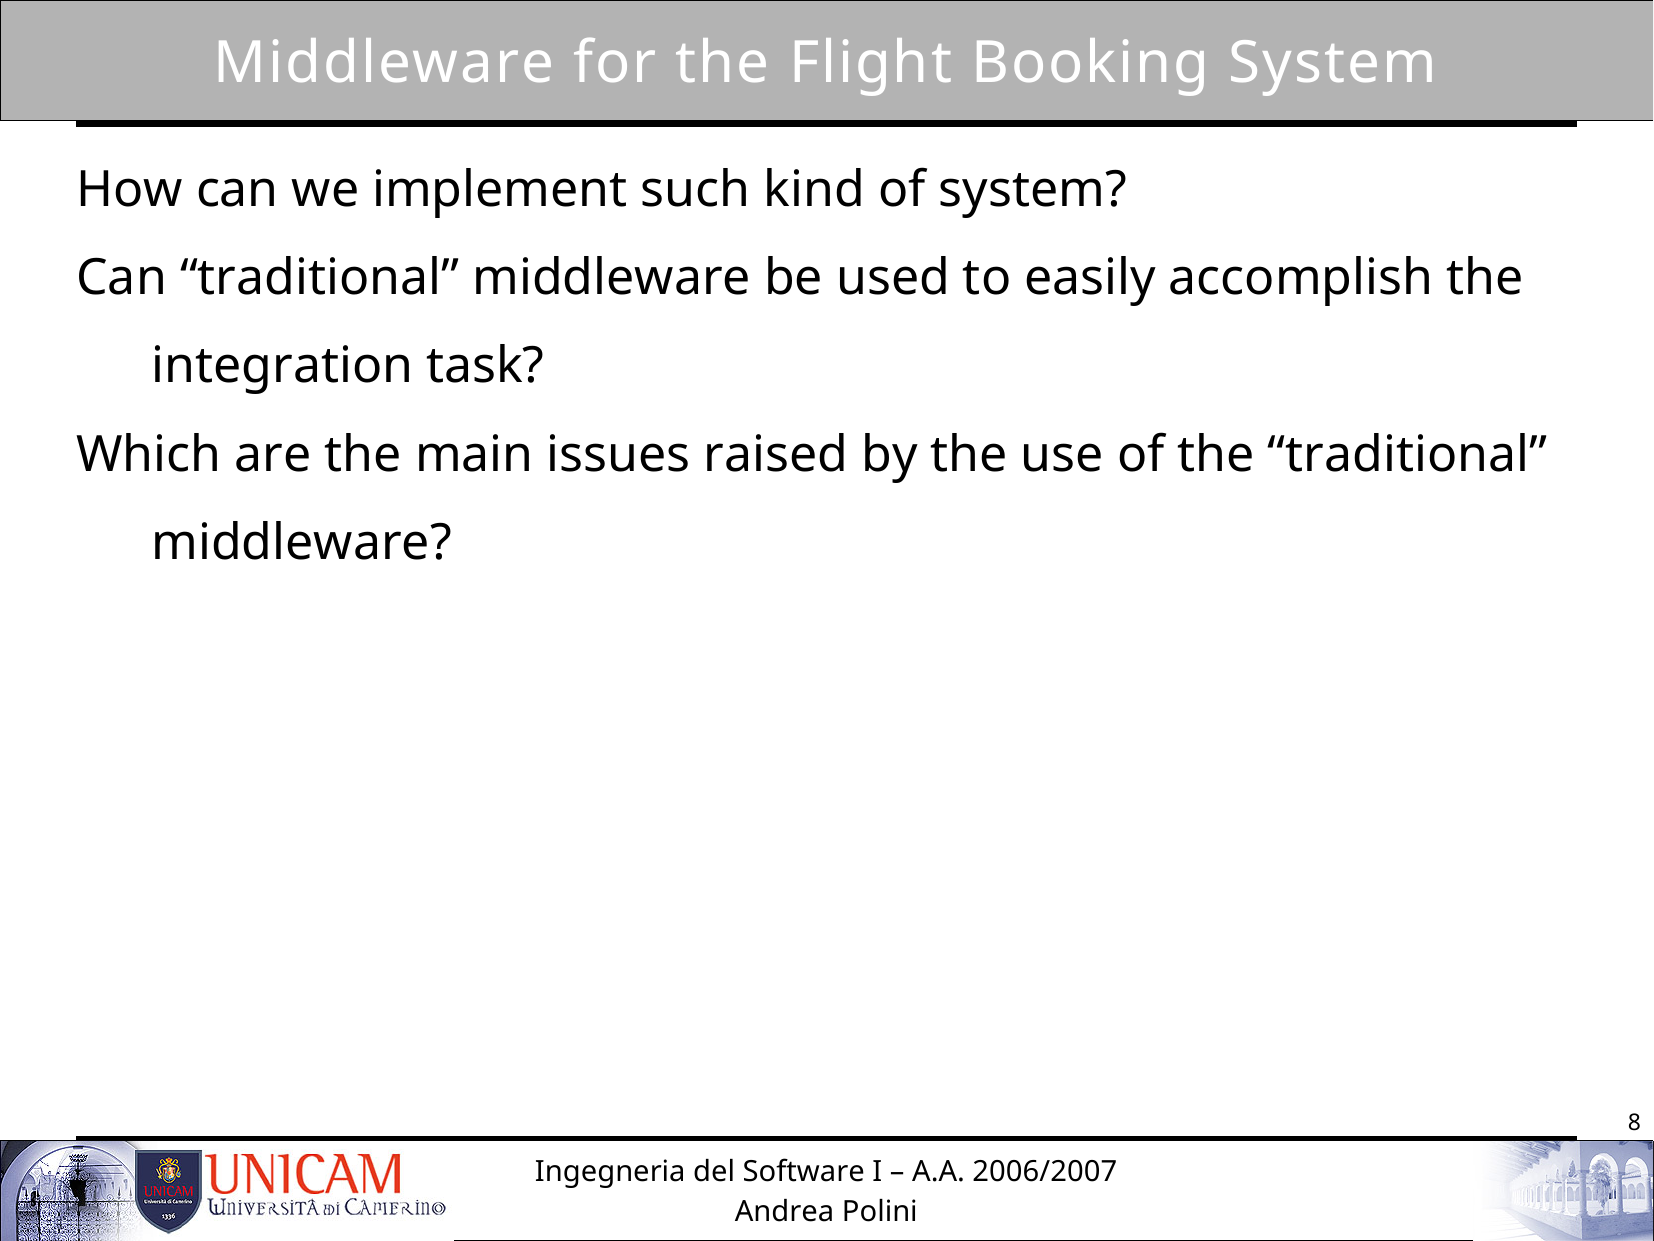

# Middleware for the Flight Booking System
How can we implement such kind of system?
Can “traditional” middleware be used to easily accomplish the integration task?
Which are the main issues raised by the use of the “traditional” middleware?
8